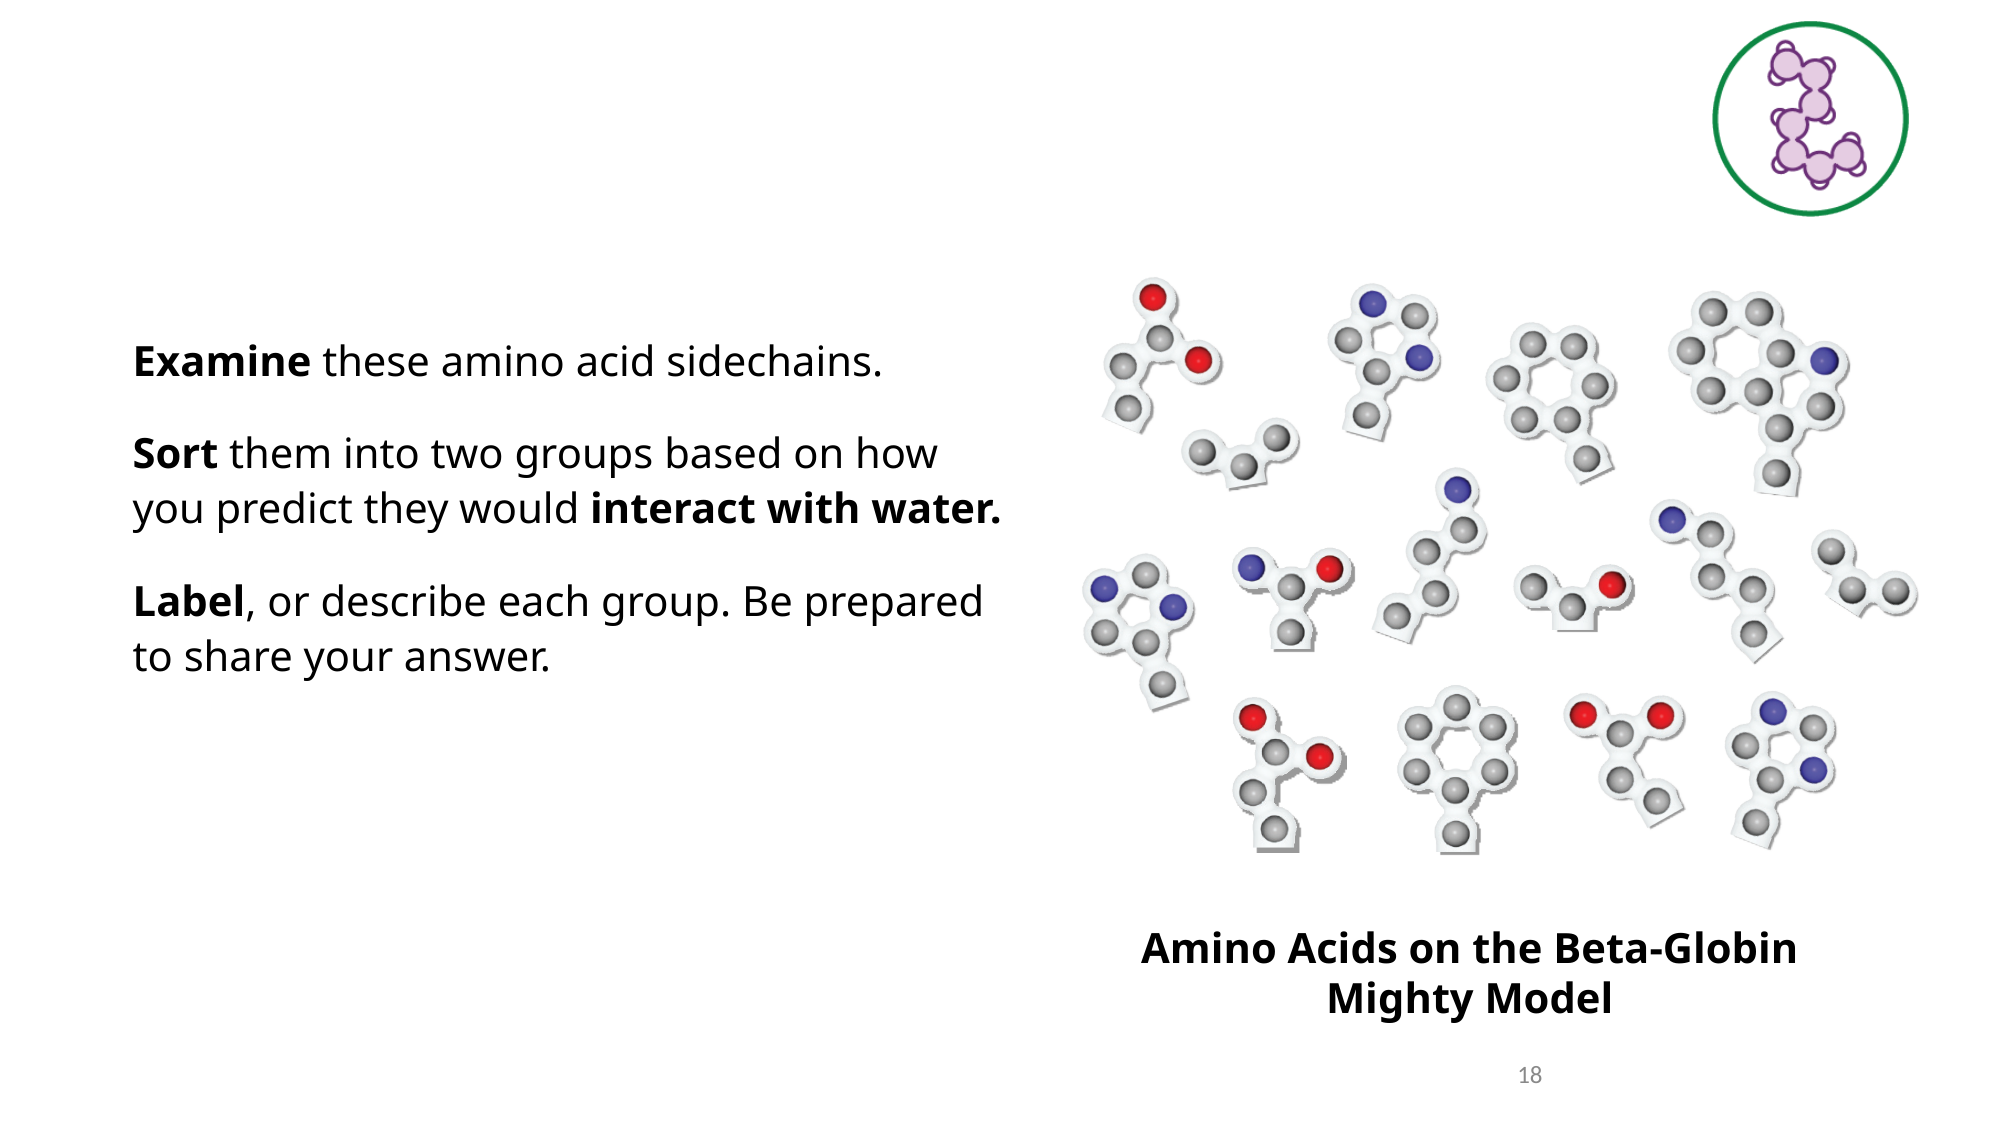

Amino Acid Sidechains
Examine these amino acid sidechains.
Sort them into two groups based on how you predict they would interact with water.
Label, or describe each group. Be prepared to share your answer.
Amino Acids on the Beta-Globin Mighty Model
16